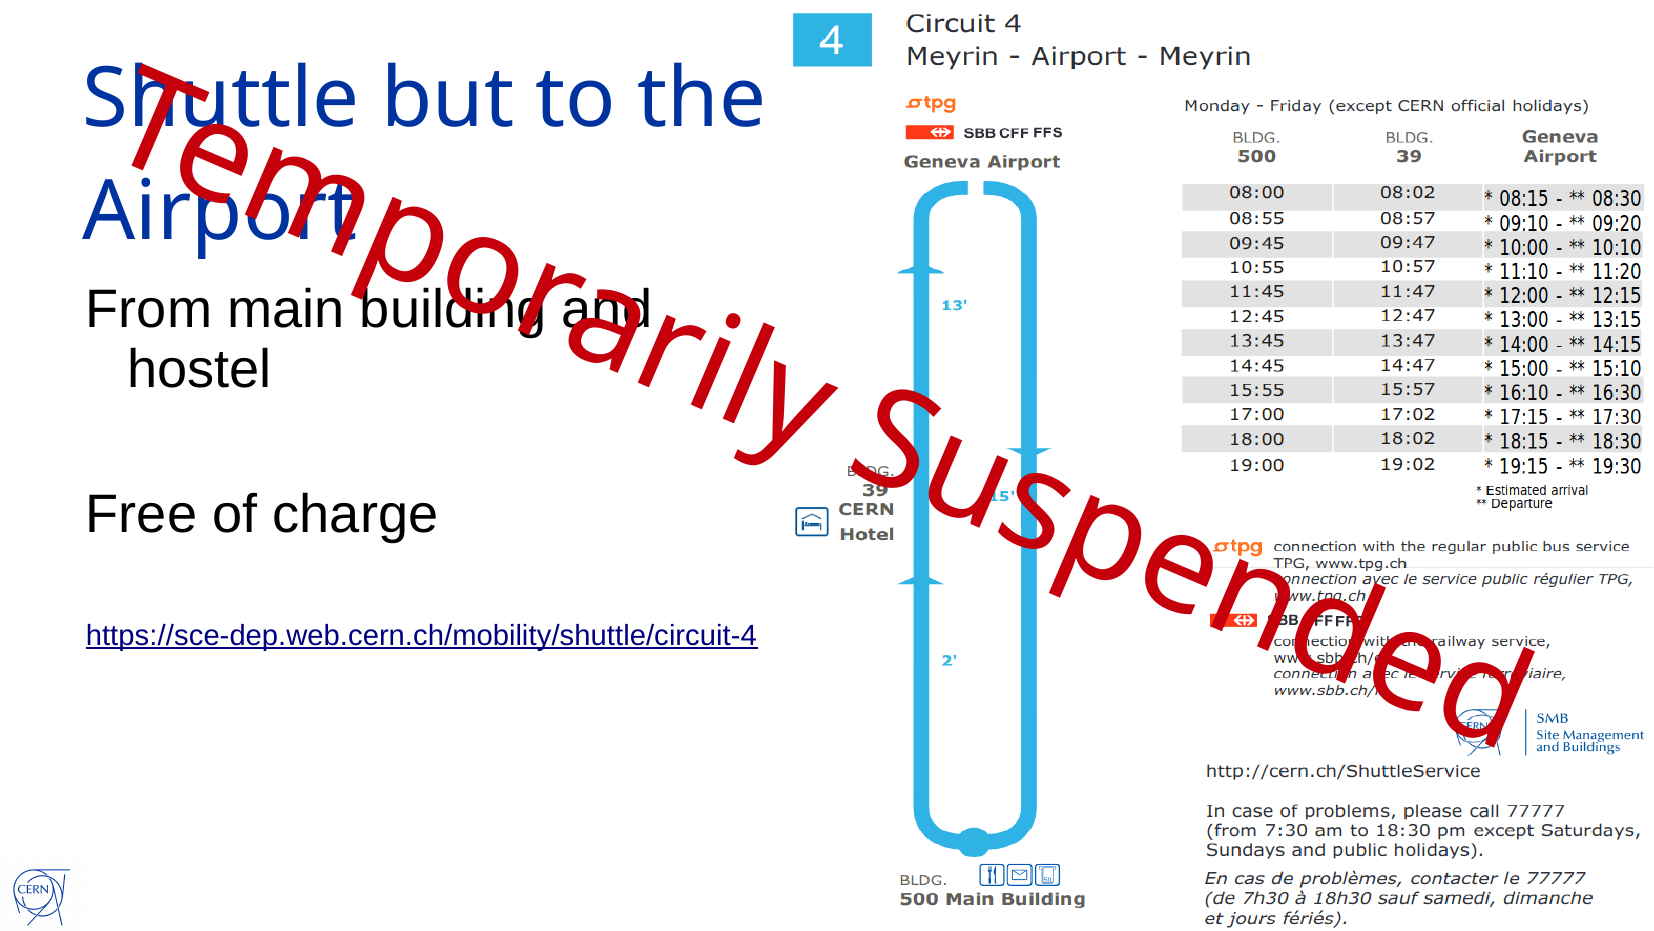

# Shuttle but to the Airport
From main building and hostel
Free of charge
https://sce-dep.web.cern.ch/mobility/shuttle/circuit-4
Temporarily Suspended